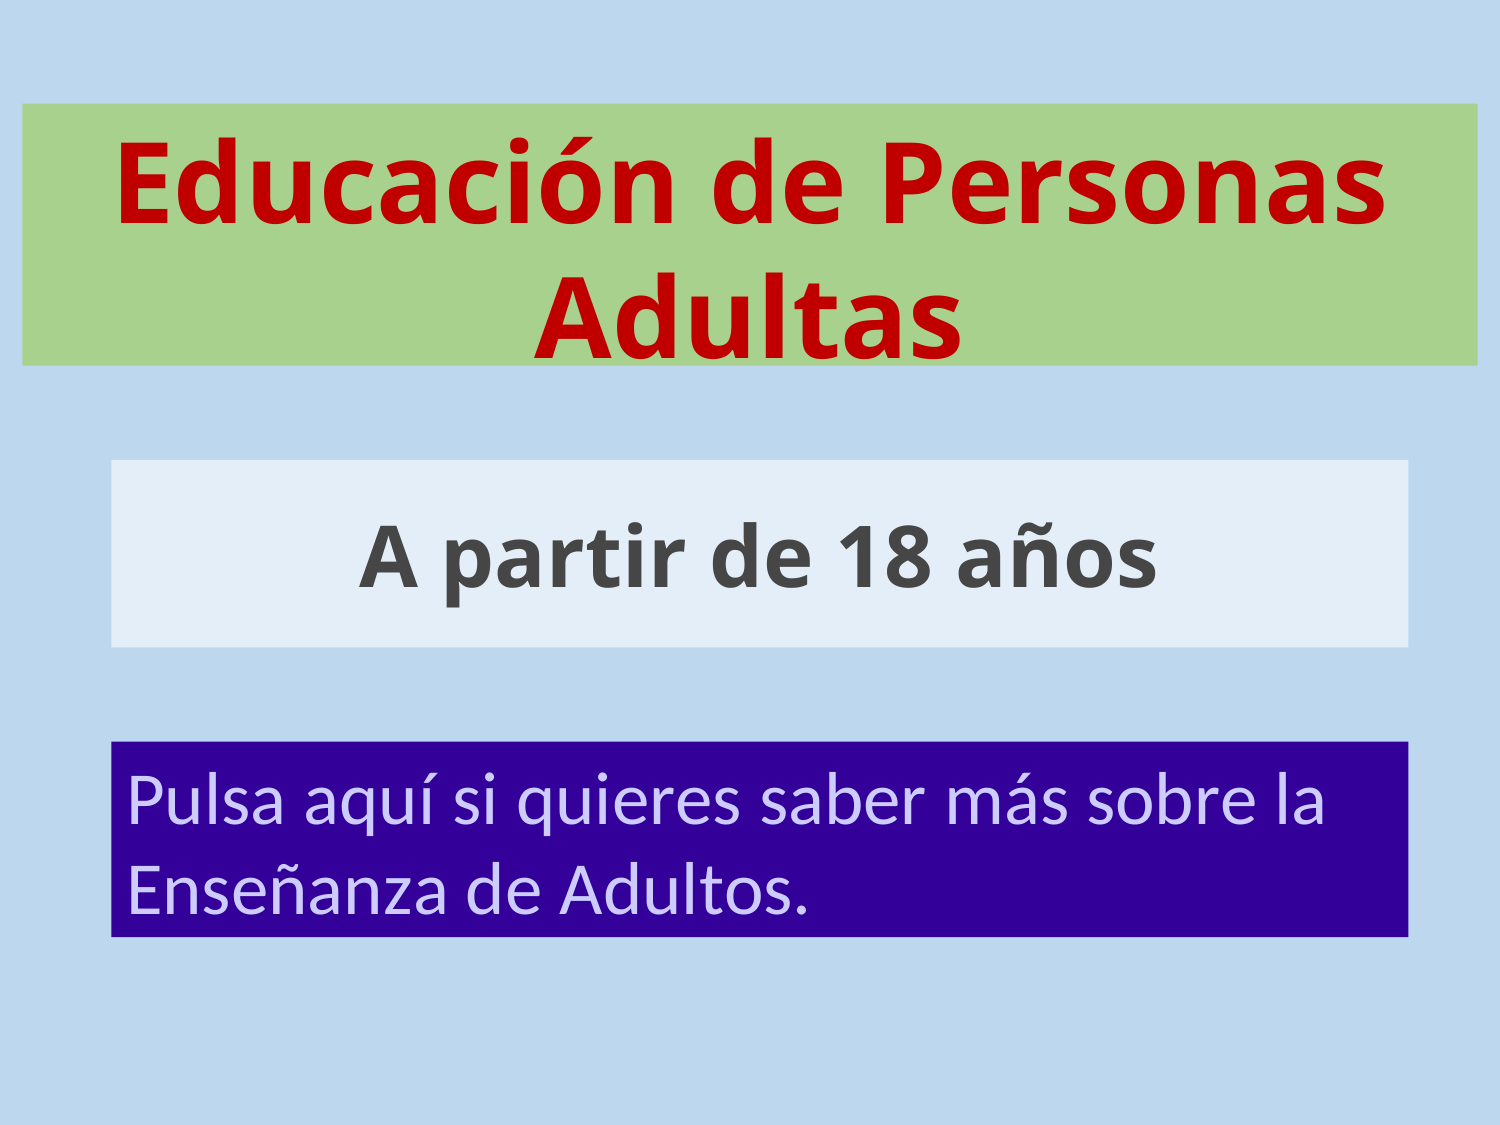

Educación de Personas Adultas
A partir de 18 años
Pulsa aquí si quieres saber más sobre la Enseñanza de Adultos.